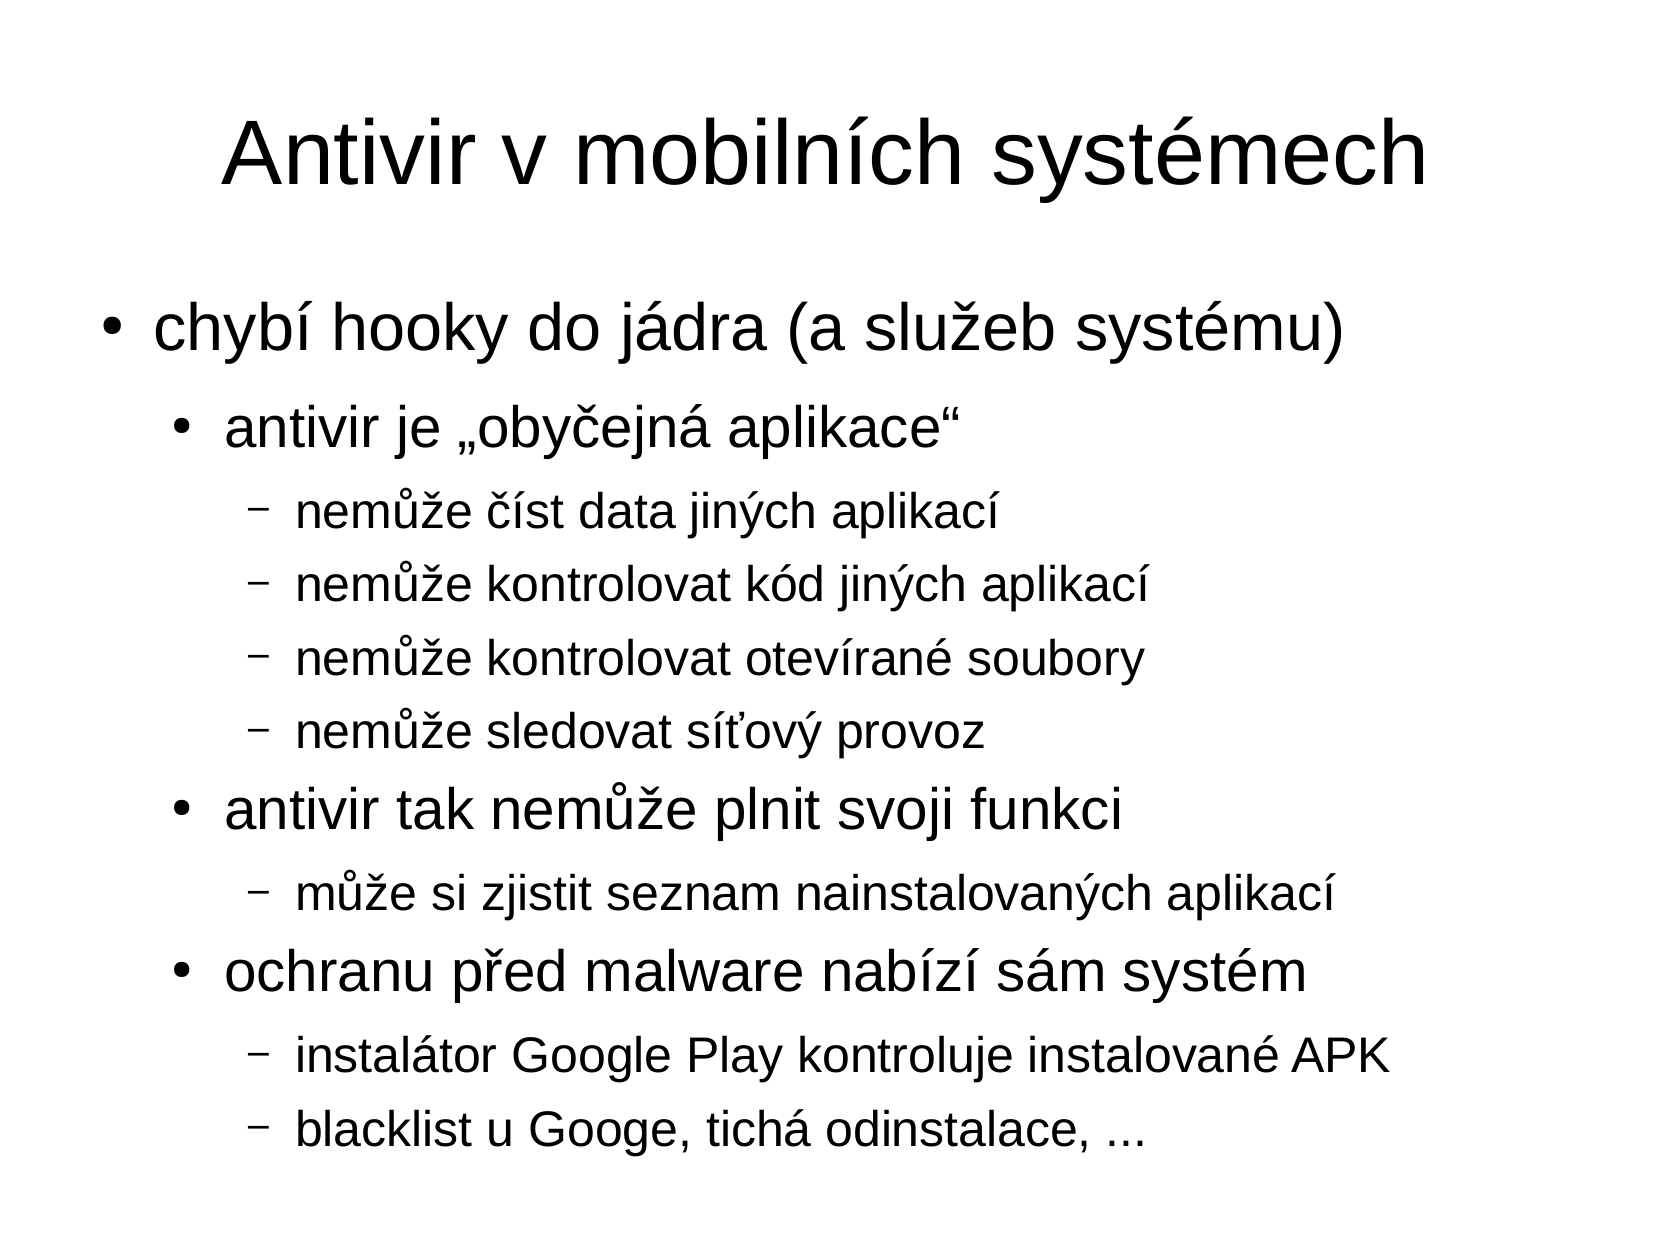

# Antivir v mobilních systémech
chybí hooky do jádra (a služeb systému)
antivir je „obyčejná aplikace“
nemůže číst data jiných aplikací
nemůže kontrolovat kód jiných aplikací
nemůže kontrolovat otevírané soubory
nemůže sledovat síťový provoz
antivir tak nemůže plnit svoji funkci
může si zjistit seznam nainstalovaných aplikací
ochranu před malware nabízí sám systém
instalátor Google Play kontroluje instalované APK
blacklist u Googe, tichá odinstalace, ...